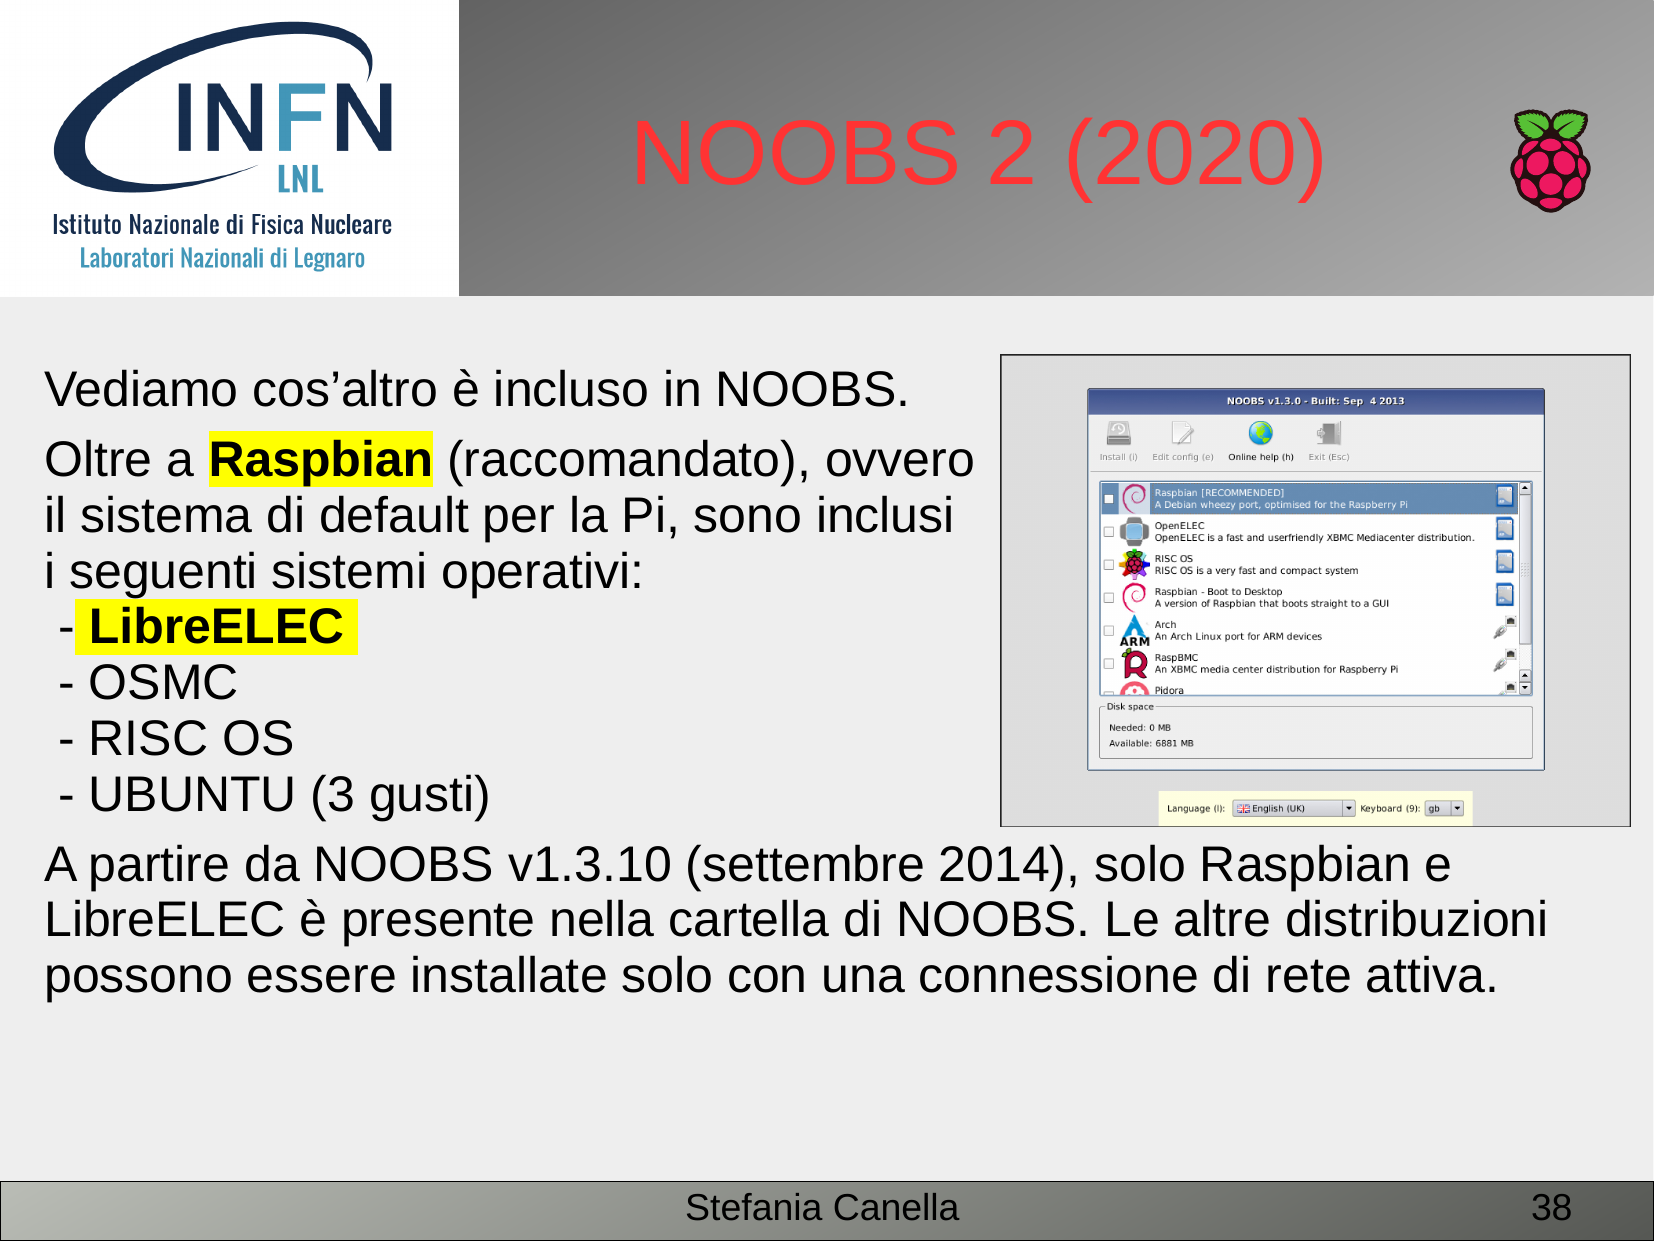

# NOOBS 2 (2020)
Vediamo cos’altro è incluso in NOOBS.
Oltre a Raspbian (raccomandato), ovvero
il sistema di default per la Pi, sono inclusi
i seguenti sistemi operativi:
 - LibreELEC
 - OSMC
 - RISC OS
 - UBUNTU (3 gusti)
A partire da NOOBS v1.3.10 (settembre 2014), solo Raspbian e
LibreELEC è presente nella cartella di NOOBS. Le altre distribuzioni
possono essere installate solo con una connessione di rete attiva.
Stefania Canella